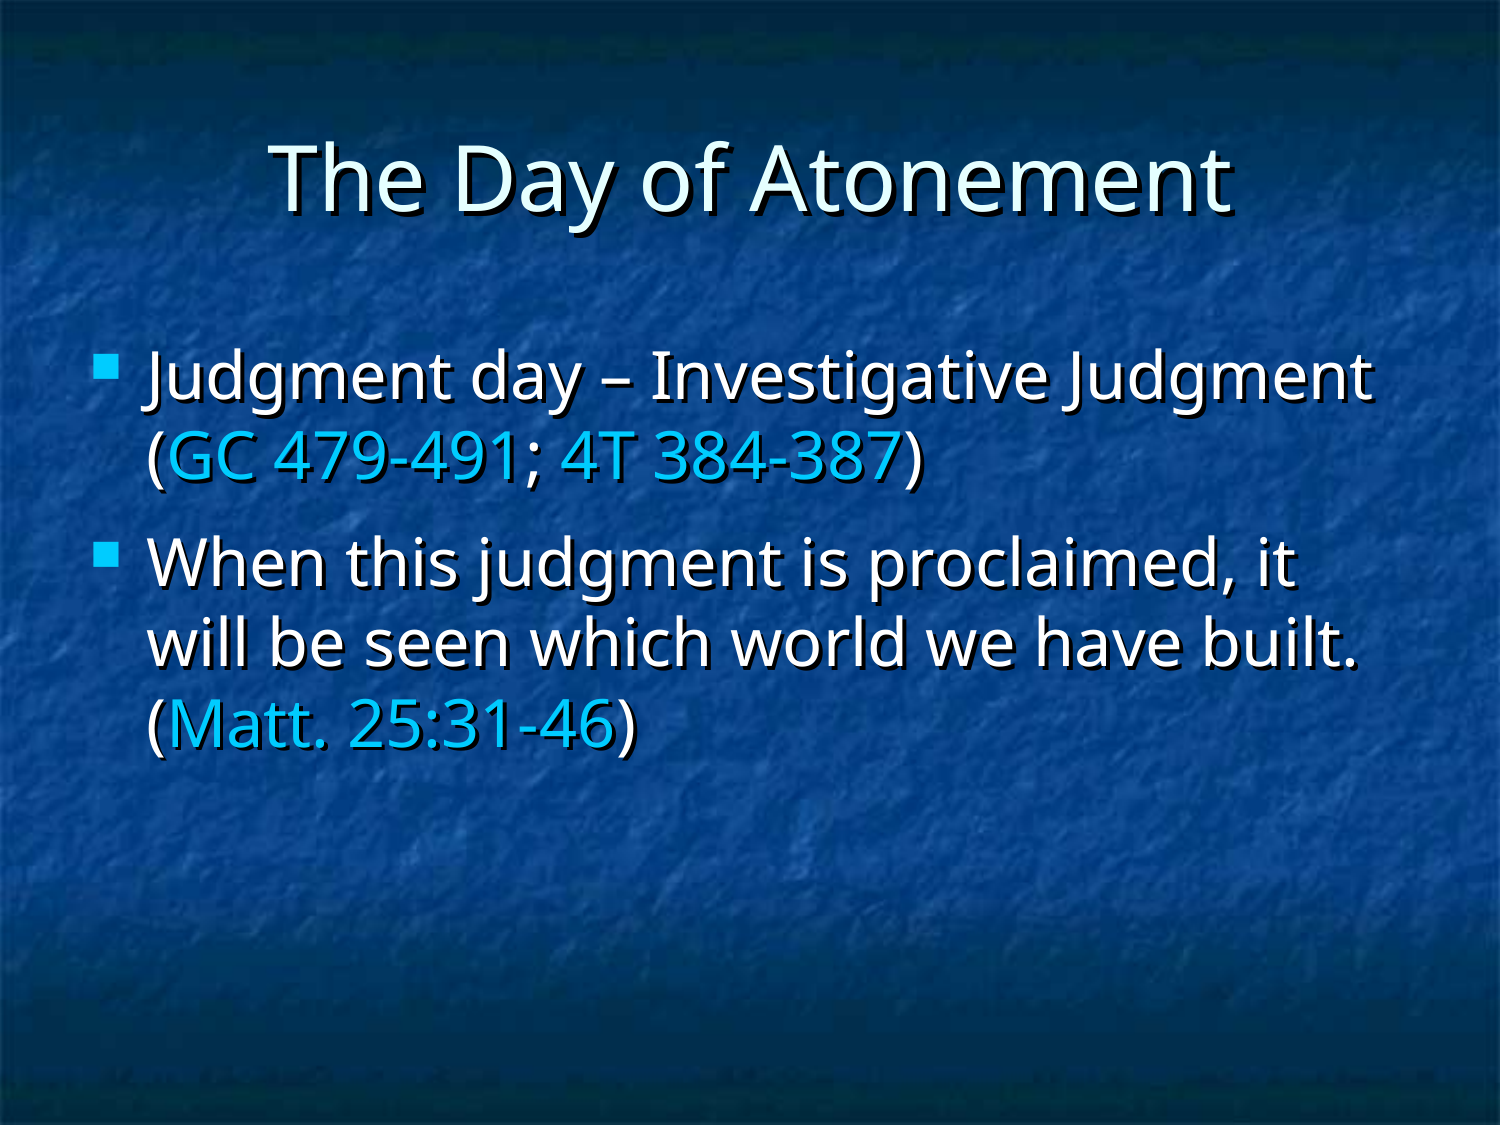

# The Day of Atonement
Judgment day – Investigative Judgment (GC 479-491; 4T 384-387)
When this judgment is proclaimed, it will be seen which world we have built.
(Matt. 25:31-46)